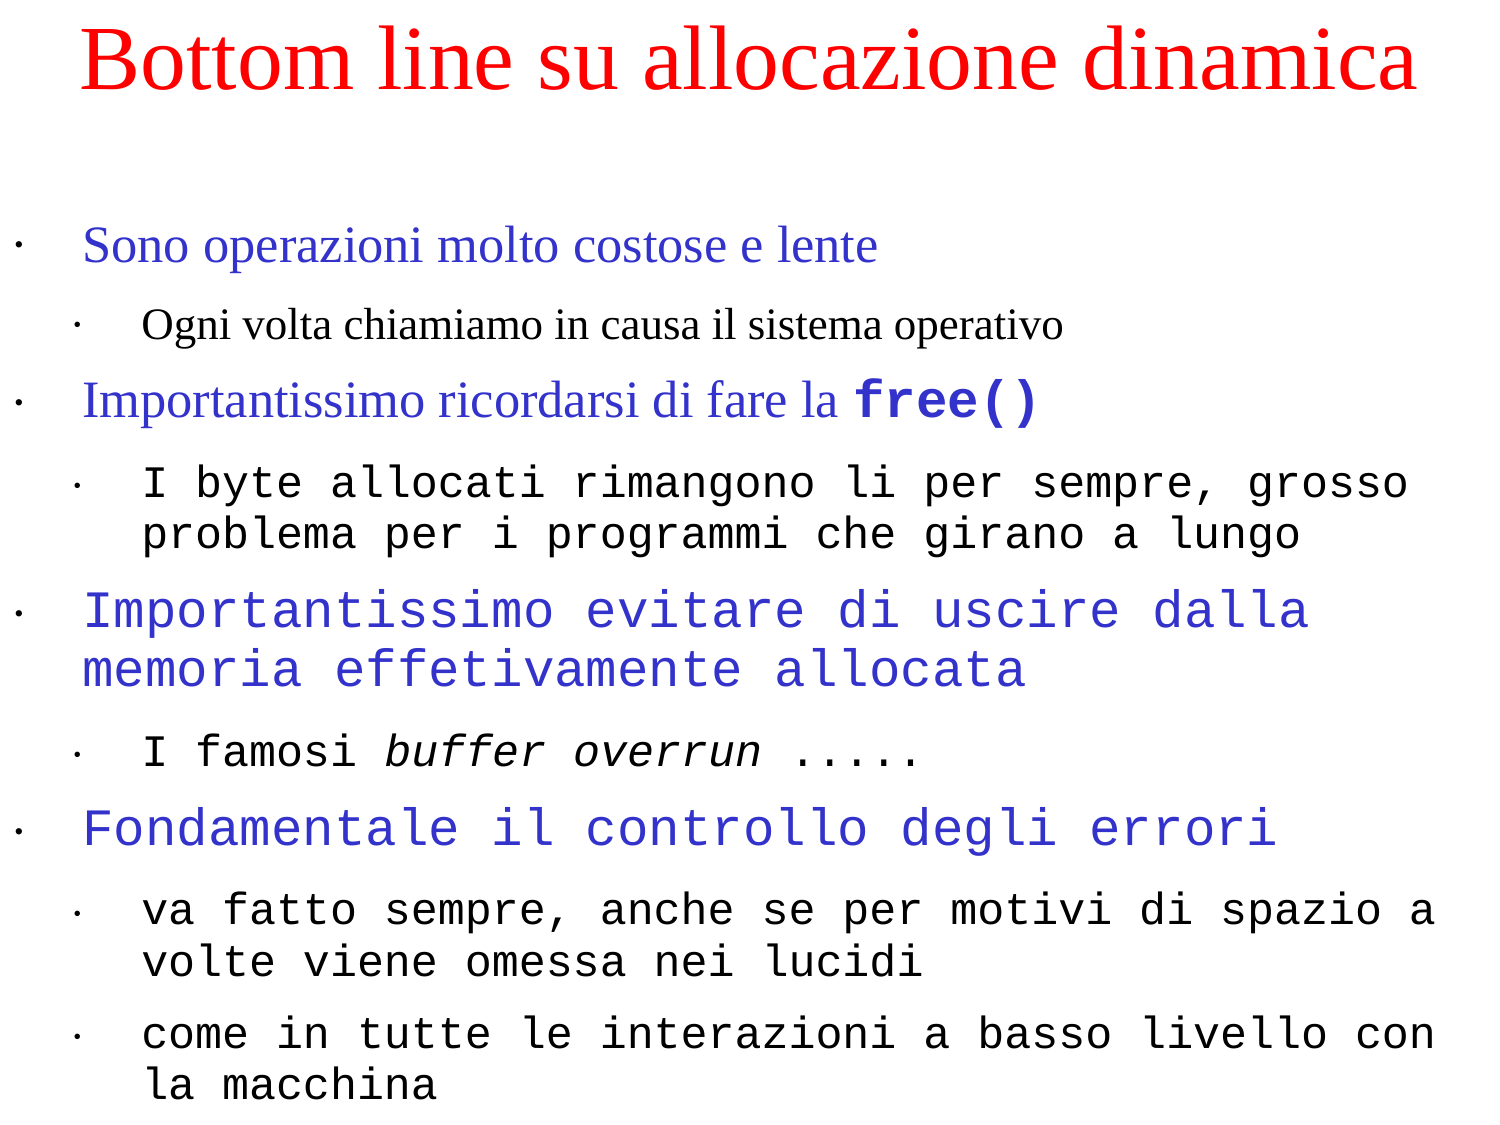

# Bottom line su allocazione dinamica
Sono operazioni molto costose e lente
Ogni volta chiamiamo in causa il sistema operativo
Importantissimo ricordarsi di fare la free()
I byte allocati rimangono li per sempre, grosso problema per i programmi che girano a lungo
Importantissimo evitare di uscire dalla memoria effetivamente allocata
I famosi buffer overrun .....
Fondamentale il controllo degli errori
va fatto sempre, anche se per motivi di spazio a volte viene omessa nei lucidi
come in tutte le interazioni a basso livello con la macchina